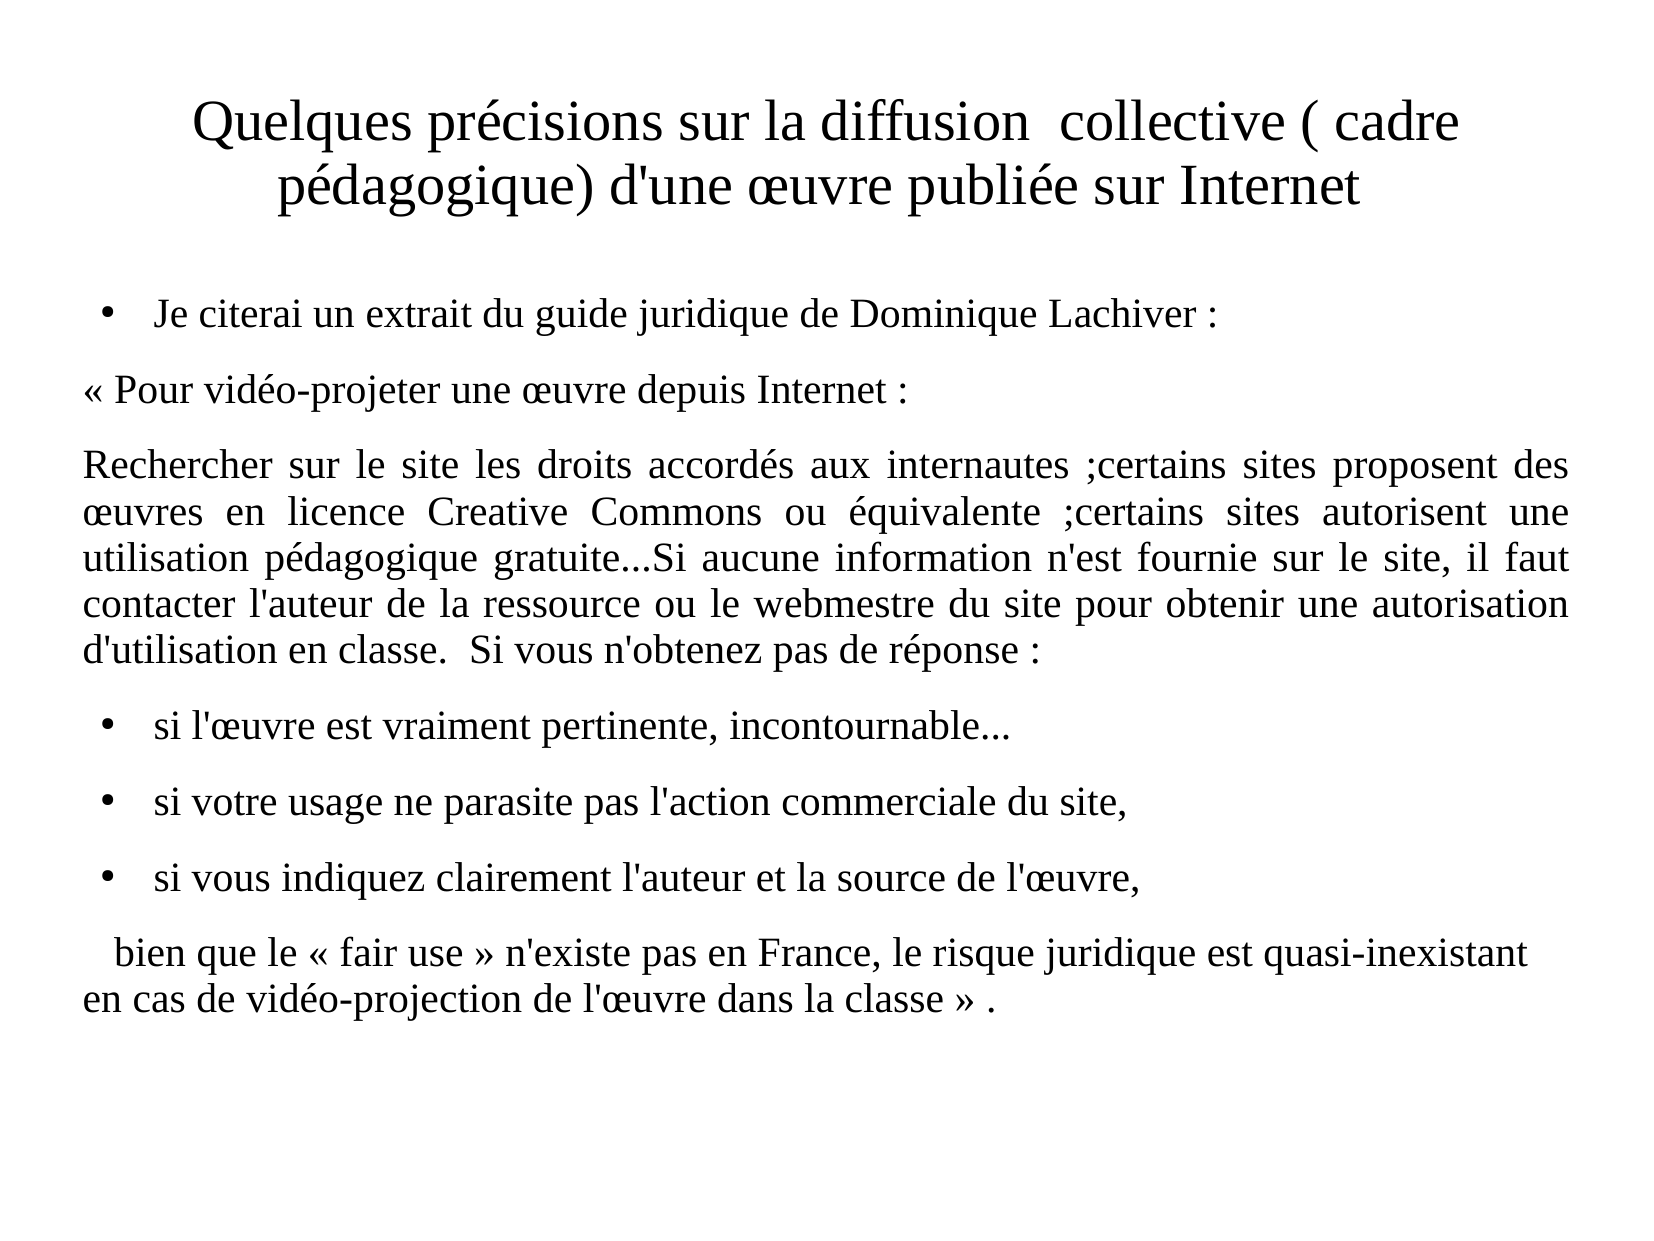

# Quelques précisions sur la diffusion collective ( cadre pédagogique) d'une œuvre publiée sur Internet
Je citerai un extrait du guide juridique de Dominique Lachiver :
« Pour vidéo-projeter une œuvre depuis Internet :
Rechercher sur le site les droits accordés aux internautes ;certains sites proposent des œuvres en licence Creative Commons ou équivalente ;certains sites autorisent une utilisation pédagogique gratuite...Si aucune information n'est fournie sur le site, il faut contacter l'auteur de la ressource ou le webmestre du site pour obtenir une autorisation d'utilisation en classe. Si vous n'obtenez pas de réponse :
si l'œuvre est vraiment pertinente, incontournable...
si votre usage ne parasite pas l'action commerciale du site,
si vous indiquez clairement l'auteur et la source de l'œuvre,
 bien que le « fair use » n'existe pas en France, le risque juridique est quasi-inexistant en cas de vidéo-projection de l'œuvre dans la classe » .